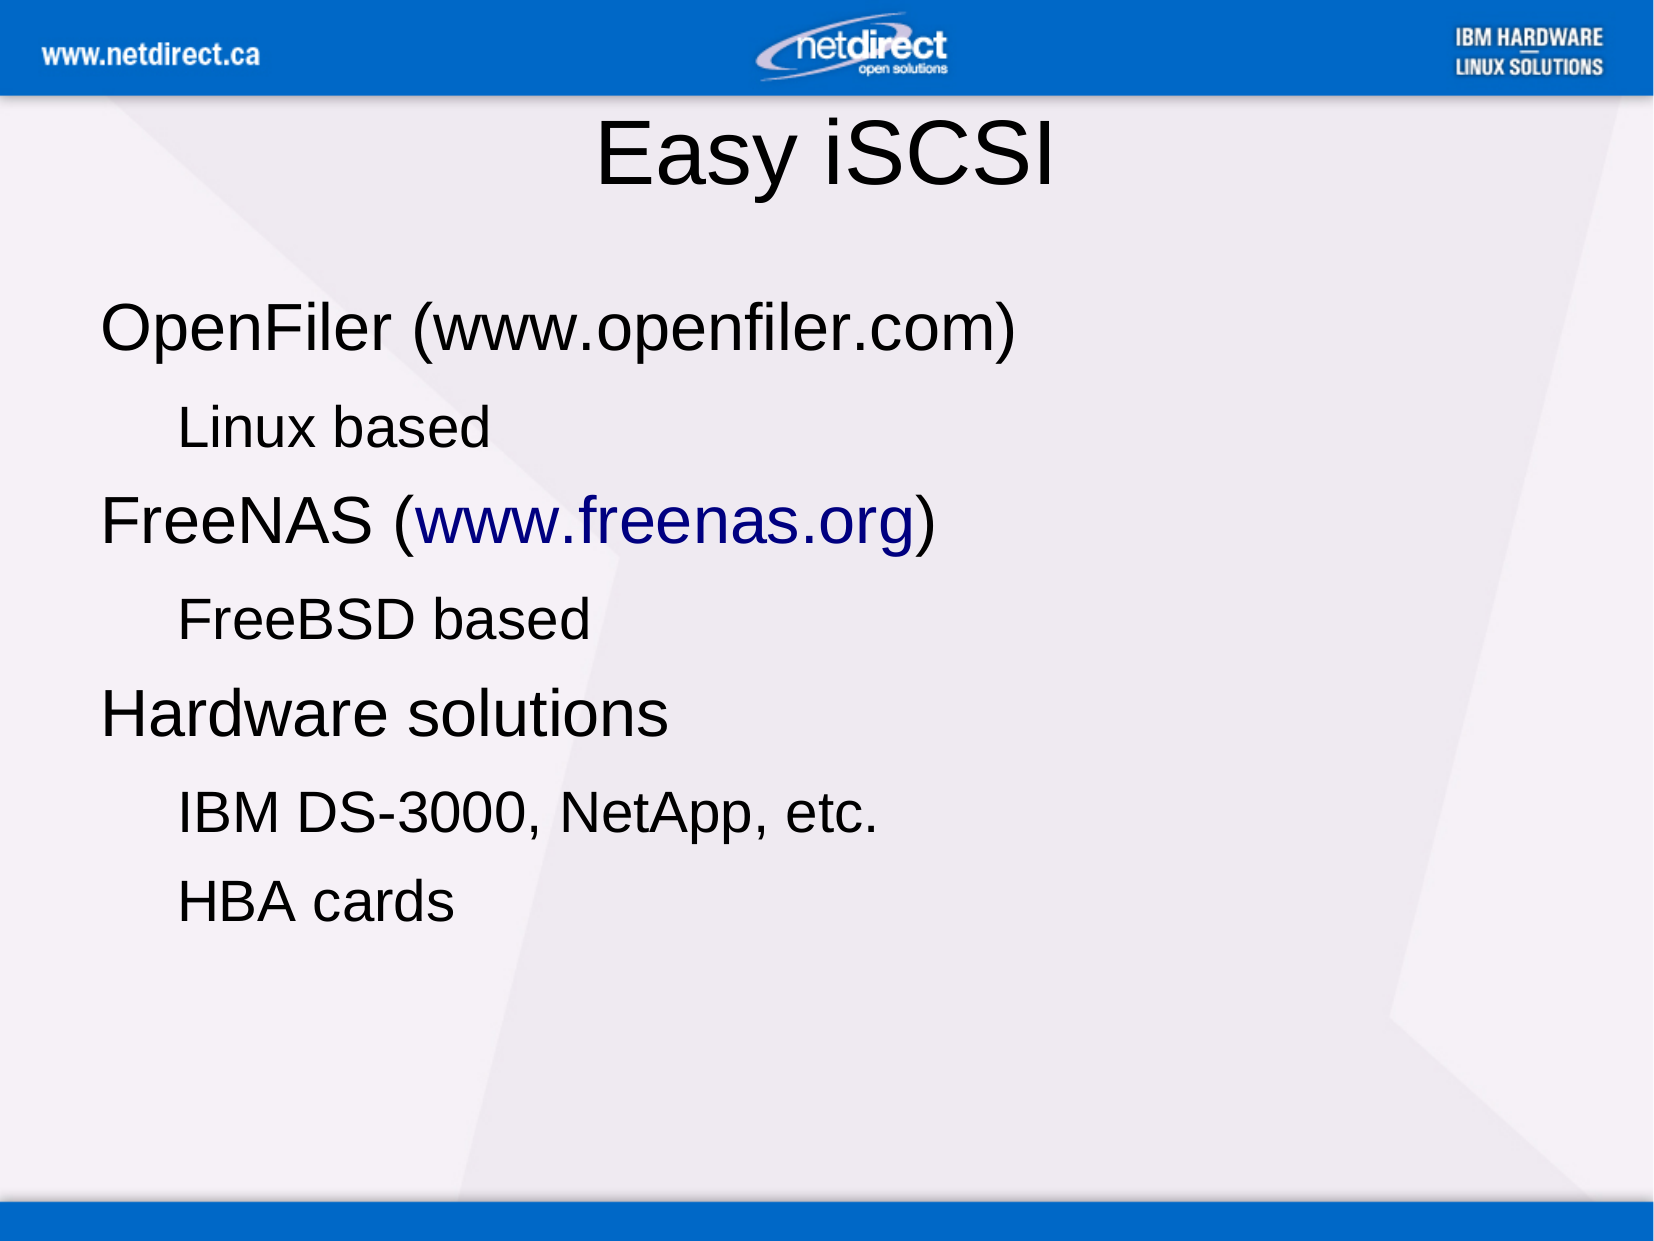

# Easy iSCSI
OpenFiler (www.openfiler.com)
Linux based
FreeNAS (www.freenas.org)
FreeBSD based
Hardware solutions
IBM DS-3000, NetApp, etc.
HBA cards